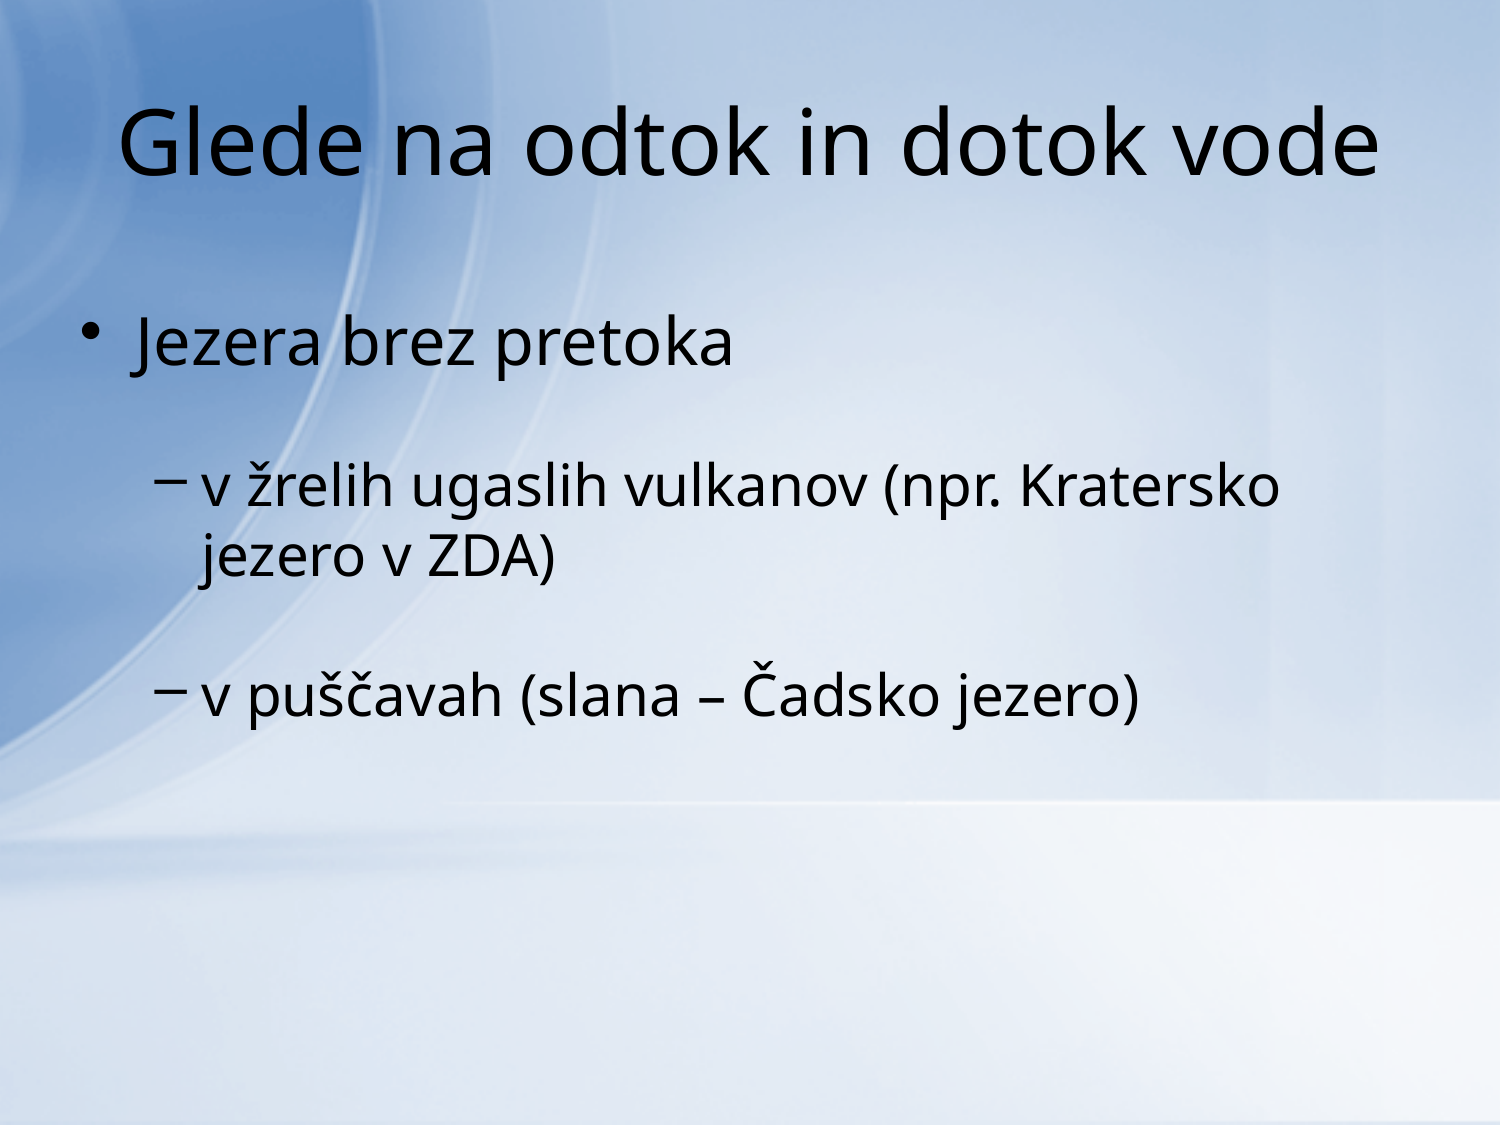

# Glede na odtok in dotok vode
Jezera brez pretoka
v žrelih ugaslih vulkanov (npr. Kratersko jezero v ZDA)
v puščavah (slana – Čadsko jezero)